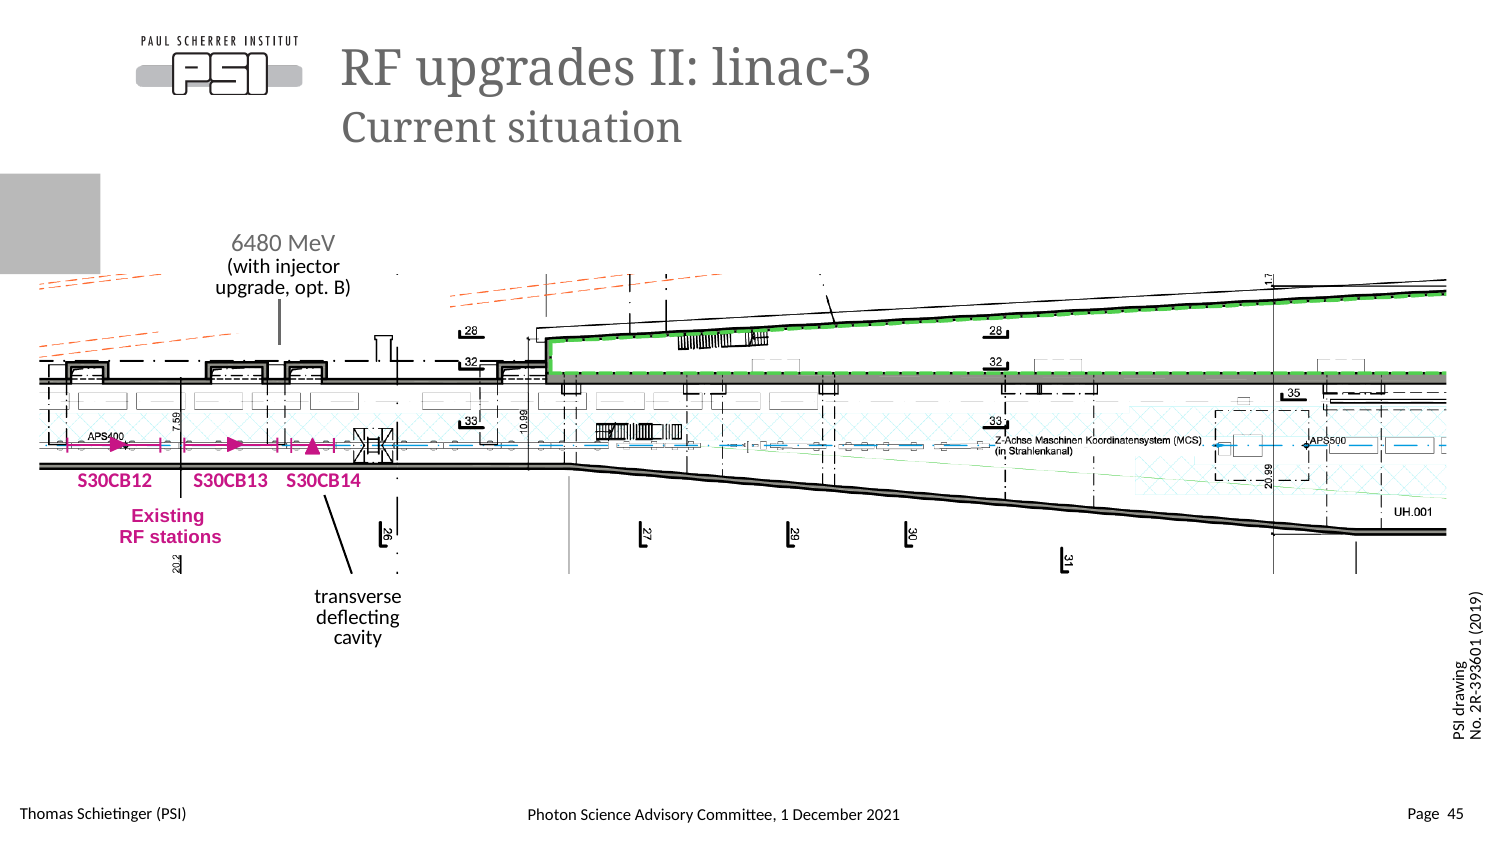

# RF upgrades II: linac-3
Current situation
6480 MeV (with injector upgrade, opt. B)
S30CB12
S30CB13
S30CB14
Existing
RF stations
transverse
deflecting cavity
PSI drawing
No. 2R-393601 (2019)